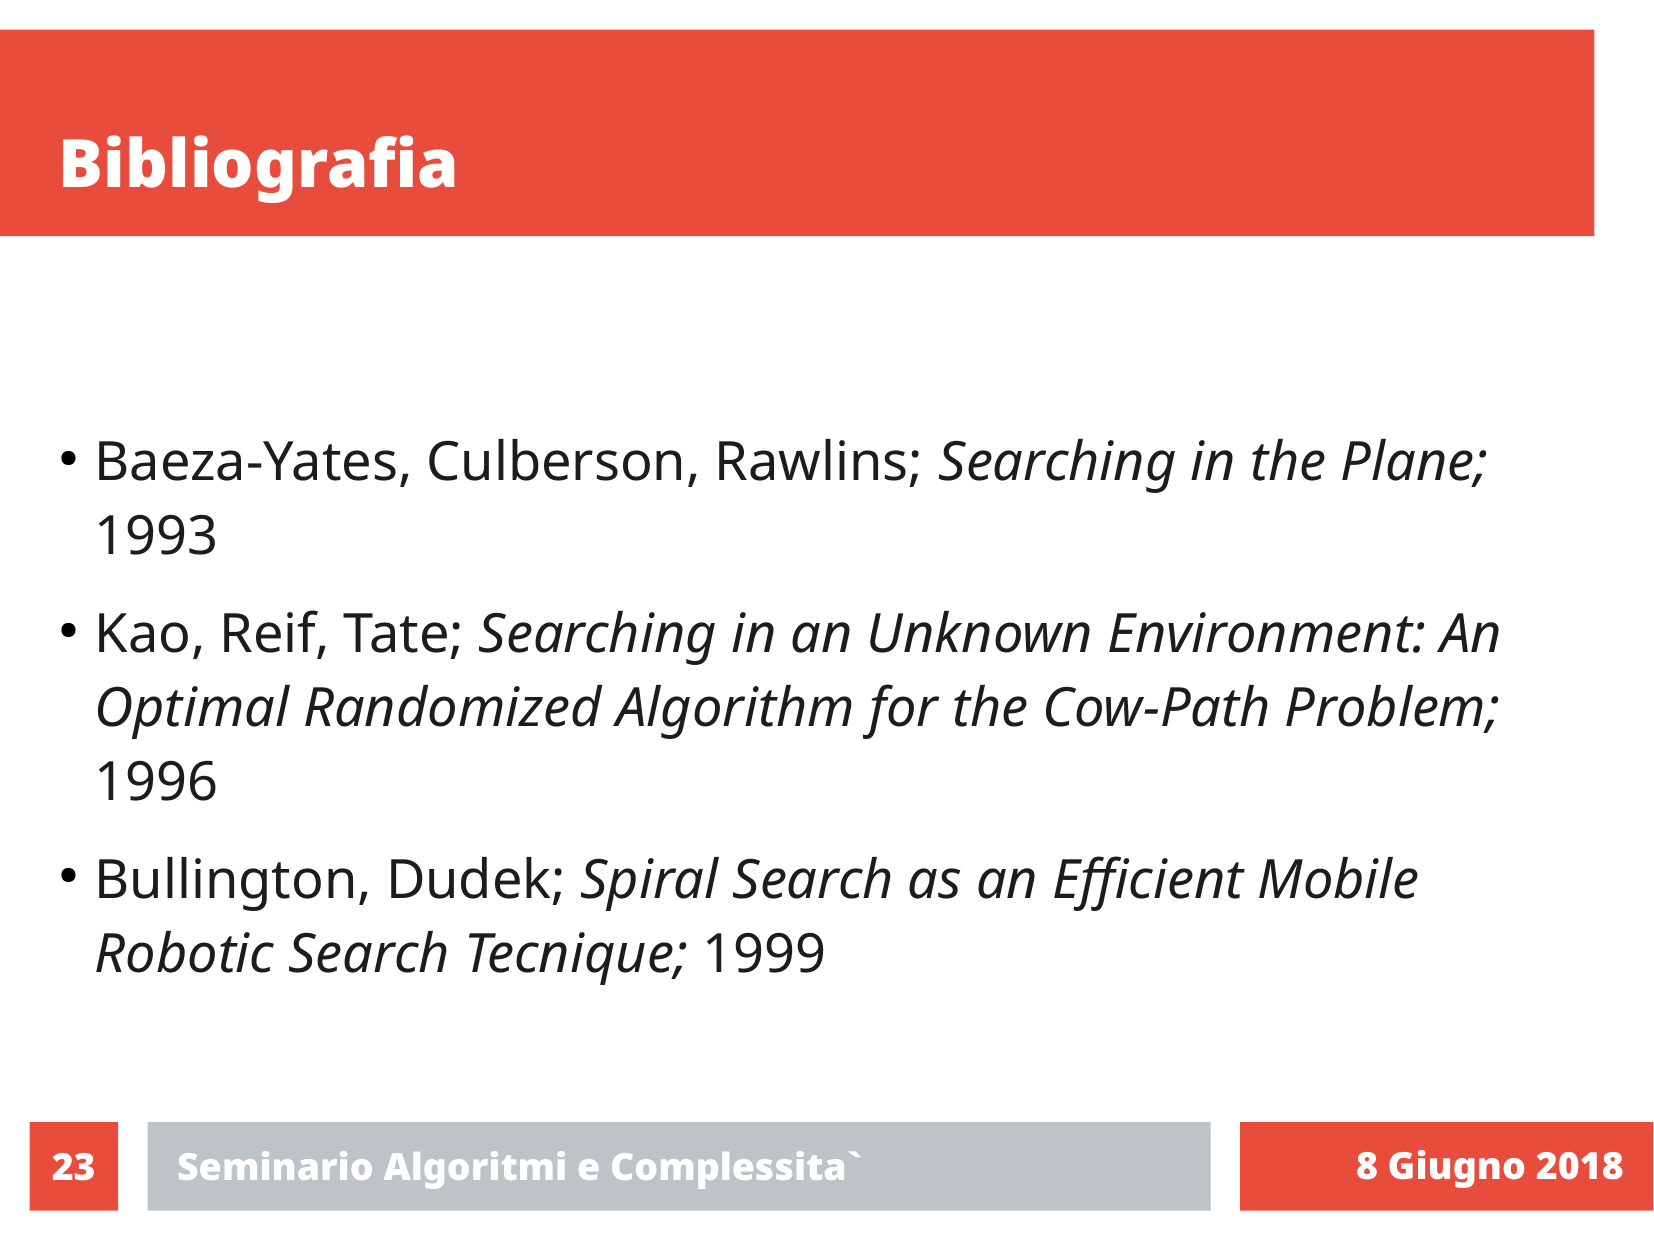

# Bibliografia
Baeza-Yates, Culberson, Rawlins; Searching in the Plane; 1993
Kao, Reif, Tate; Searching in an Unknown Environment: An Optimal Randomized Algorithm for the Cow-Path Problem; 1996
Bullington, Dudek; Spiral Search as an Efficient Mobile Robotic Search Tecnique; 1999
23
8 Giugno 2018